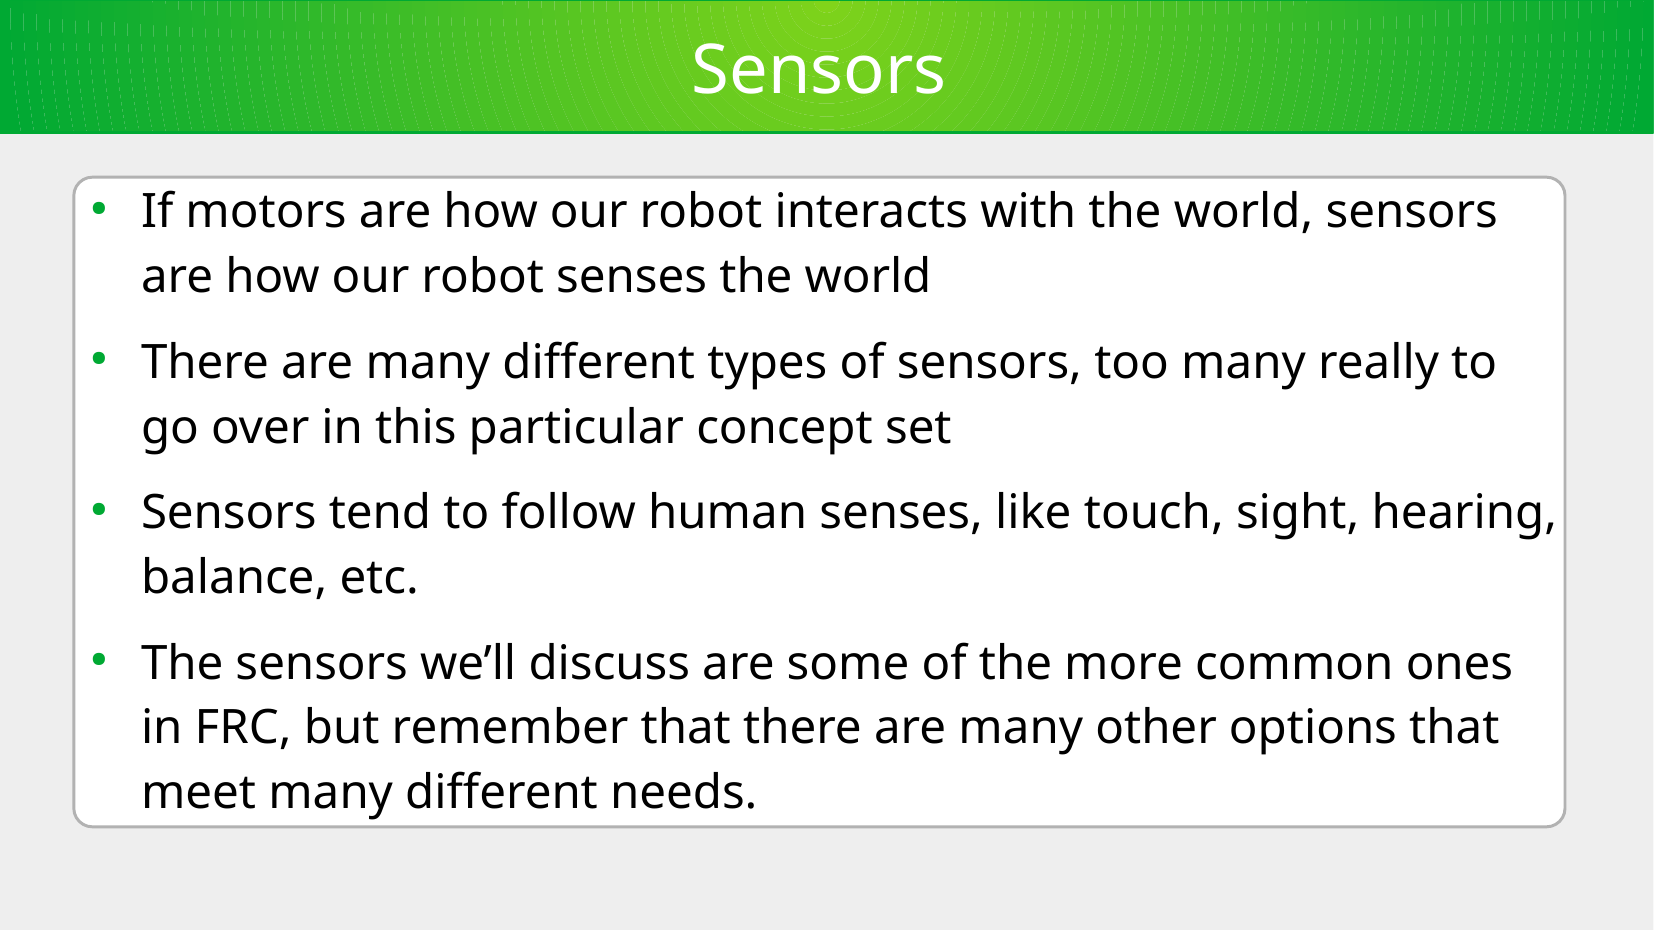

# Sensors
If motors are how our robot interacts with the world, sensors are how our robot senses the world
There are many different types of sensors, too many really to go over in this particular concept set
Sensors tend to follow human senses, like touch, sight, hearing, balance, etc.
The sensors we’ll discuss are some of the more common ones in FRC, but remember that there are many other options that meet many different needs.